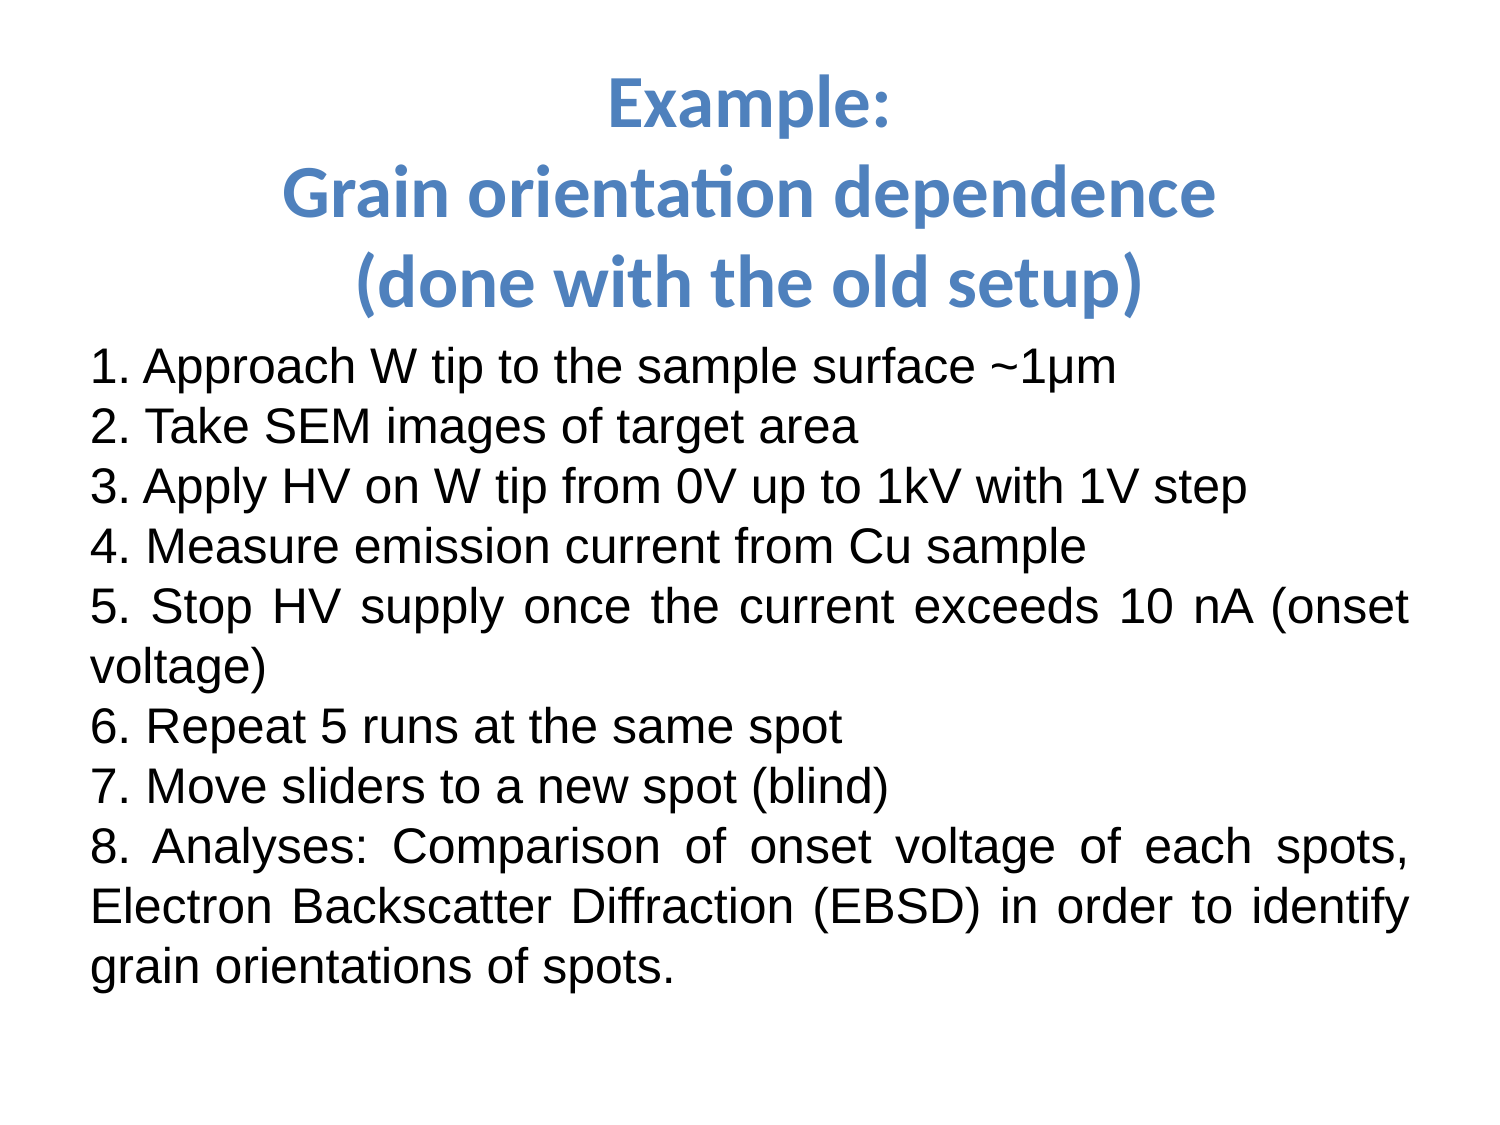

Example:
Grain orientation dependence
(done with the old setup)
1. Approach W tip to the sample surface ~1μm
2. Take SEM images of target area
3. Apply HV on W tip from 0V up to 1kV with 1V step
4. Measure emission current from Cu sample
5. Stop HV supply once the current exceeds 10 nA (onset voltage)
6. Repeat 5 runs at the same spot
7. Move sliders to a new spot (blind)
8. Analyses: Comparison of onset voltage of each spots, Electron Backscatter Diffraction (EBSD) in order to identify grain orientations of spots.